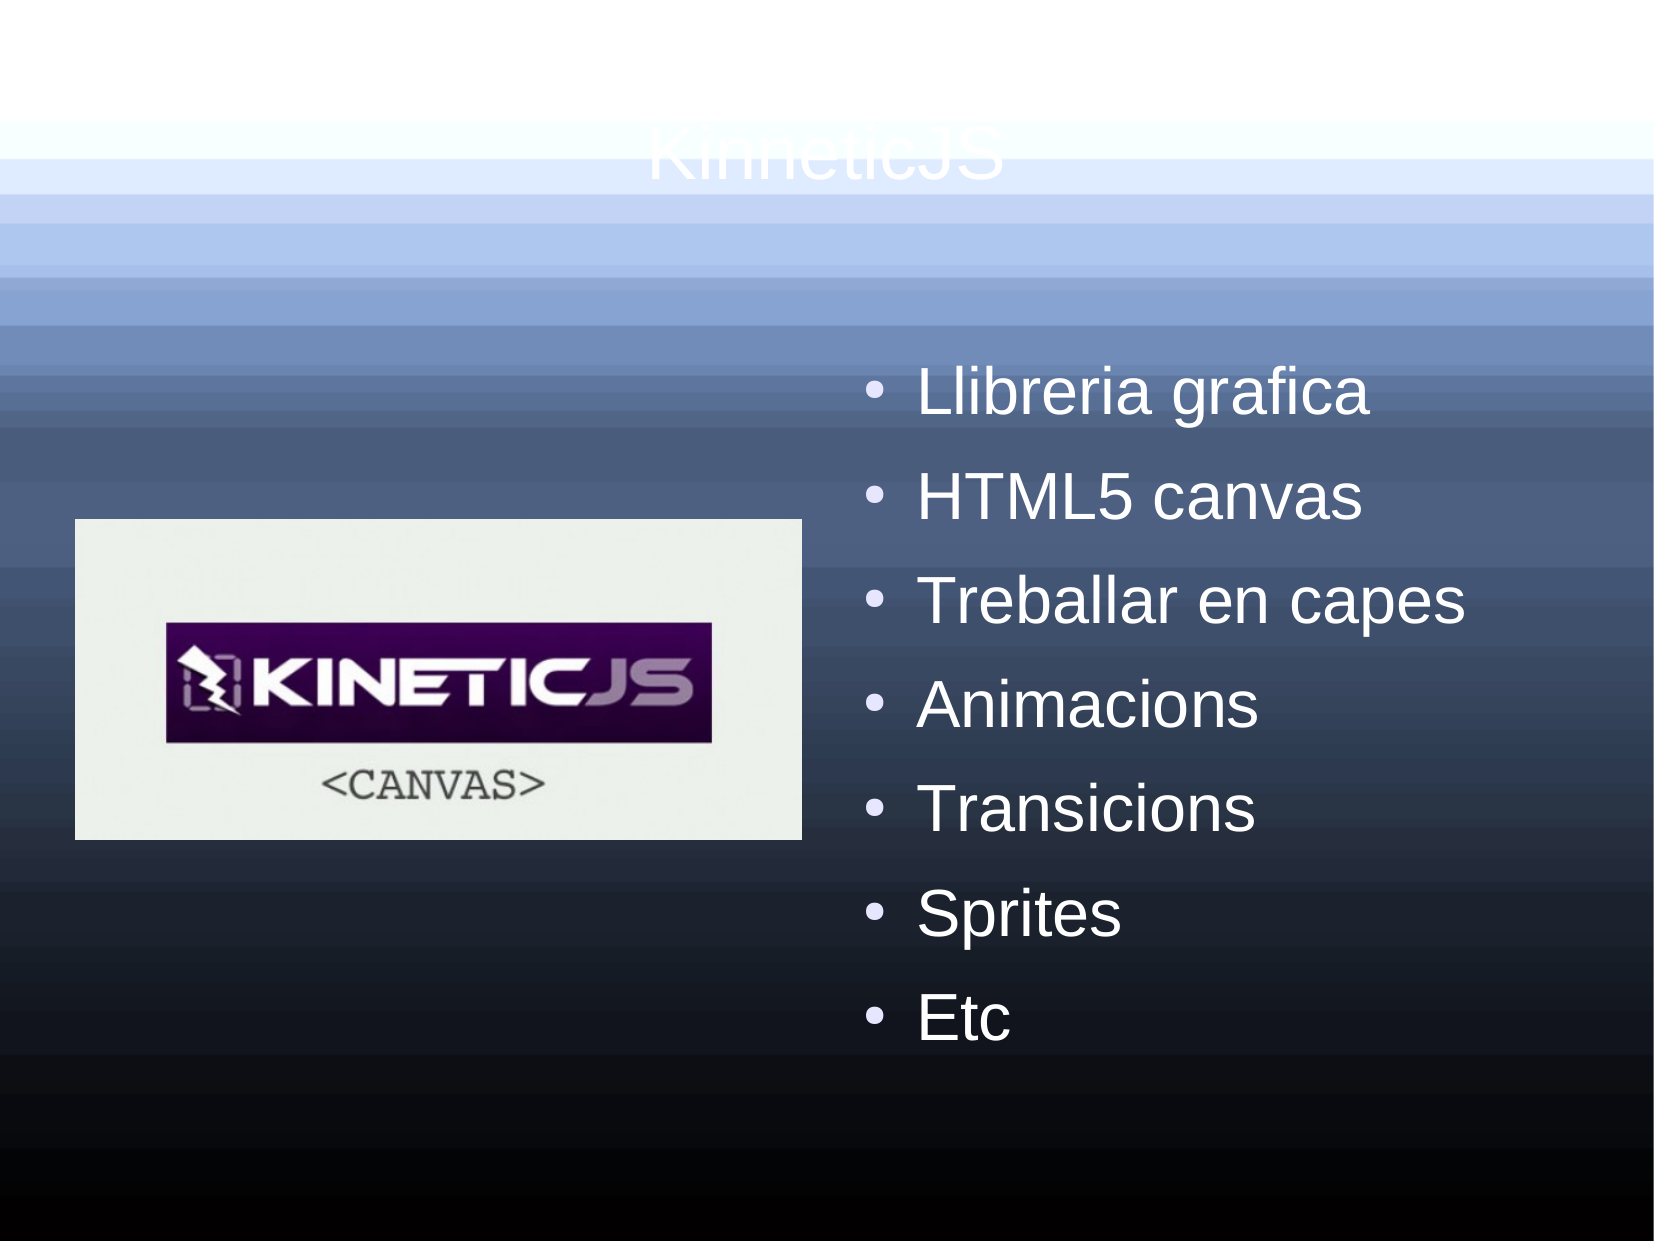

# KinneticJS
Llibreria grafica
HTML5 canvas
Treballar en capes
Animacions
Transicions
Sprites
Etc